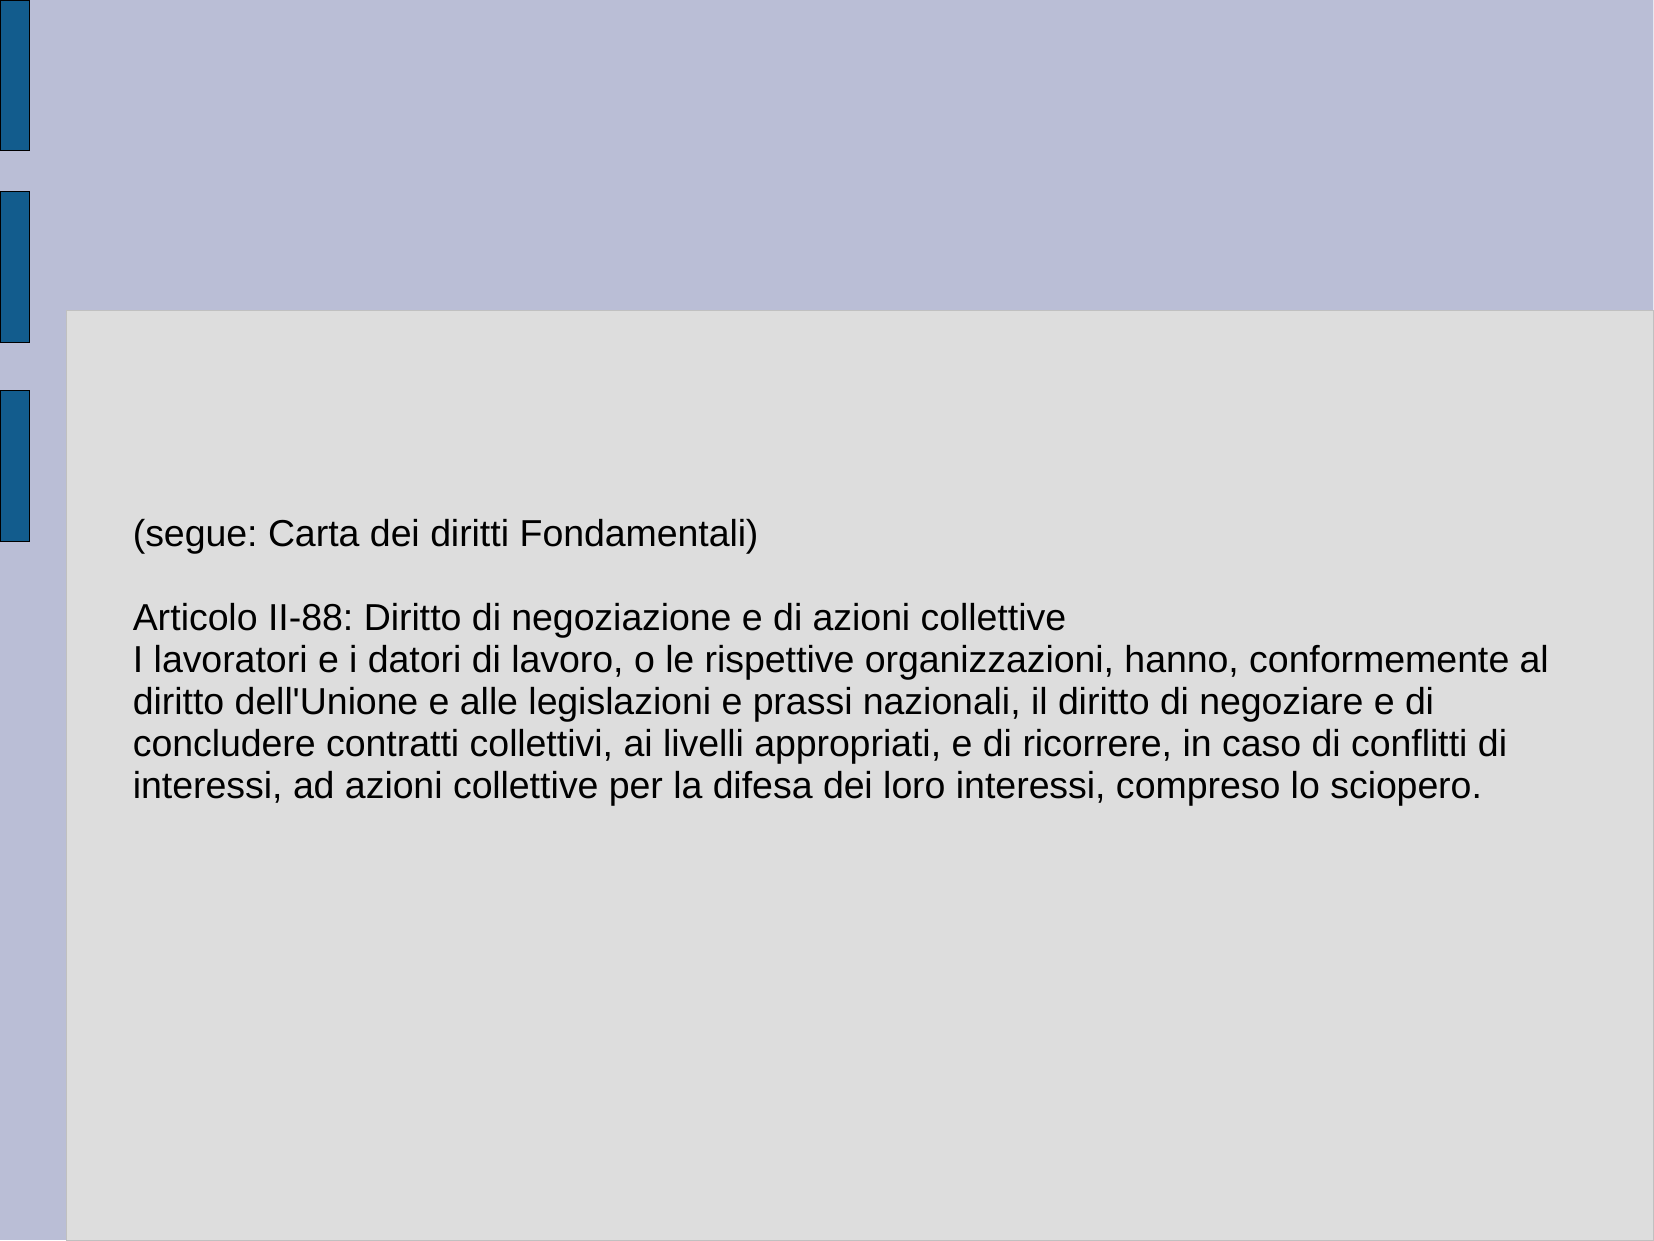

(segue: Carta dei diritti Fondamentali)
Articolo II-88: Diritto di negoziazione e di azioni collettive
I lavoratori e i datori di lavoro, o le rispettive organizzazioni, hanno, conformemente al diritto dell'Unione e alle legislazioni e prassi nazionali, il diritto di negoziare e di concludere contratti collettivi, ai livelli appropriati, e di ricorrere, in caso di conflitti di interessi, ad azioni collettive per la difesa dei loro interessi, compreso lo sciopero.